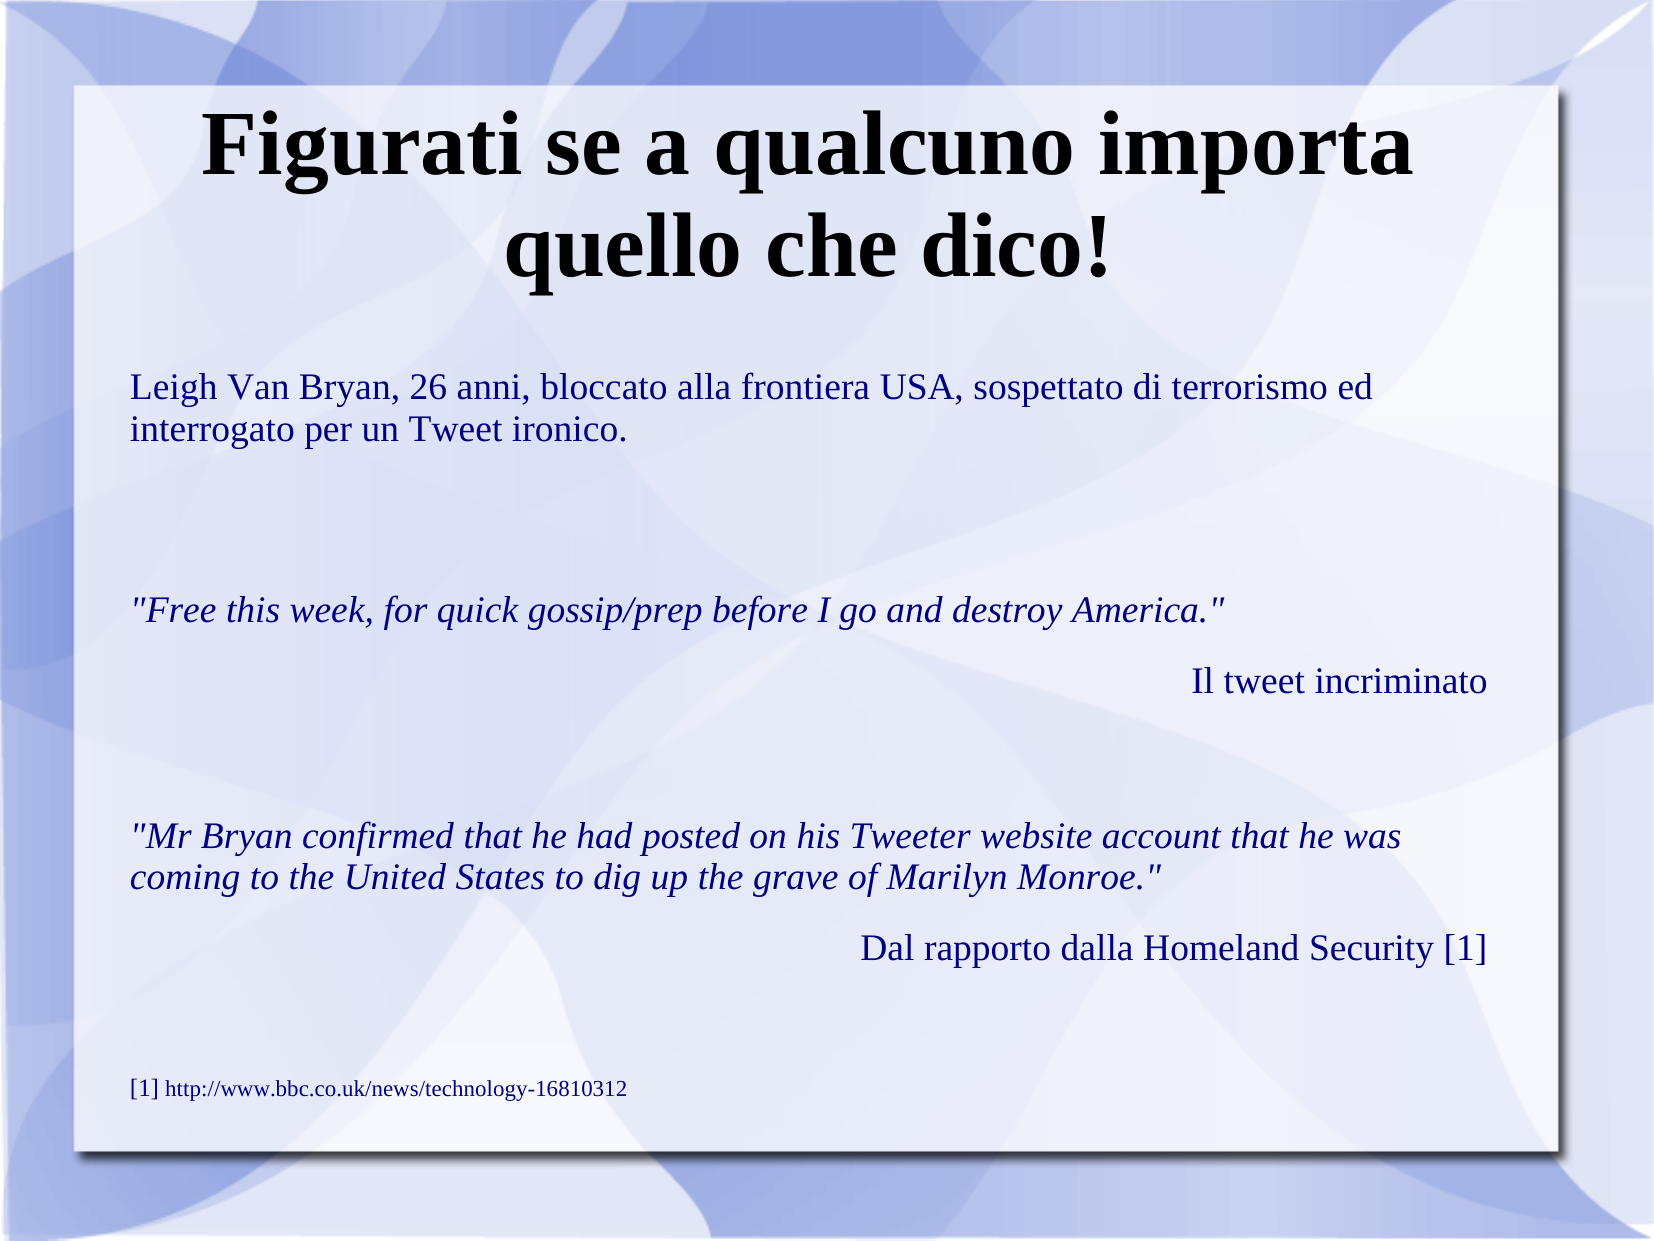

# Figurati se a qualcuno importa quello che dico!
Leigh Van Bryan, 26 anni, bloccato alla frontiera USA, sospettato di terrorismo ed interrogato per un Tweet ironico.
"Free this week, for quick gossip/prep before I go and destroy America."
Il tweet incriminato
"Mr Bryan confirmed that he had posted on his Tweeter website account that he was coming to the United States to dig up the grave of Marilyn Monroe."
Dal rapporto dalla Homeland Security [1]
[1] http://www.bbc.co.uk/news/technology-16810312